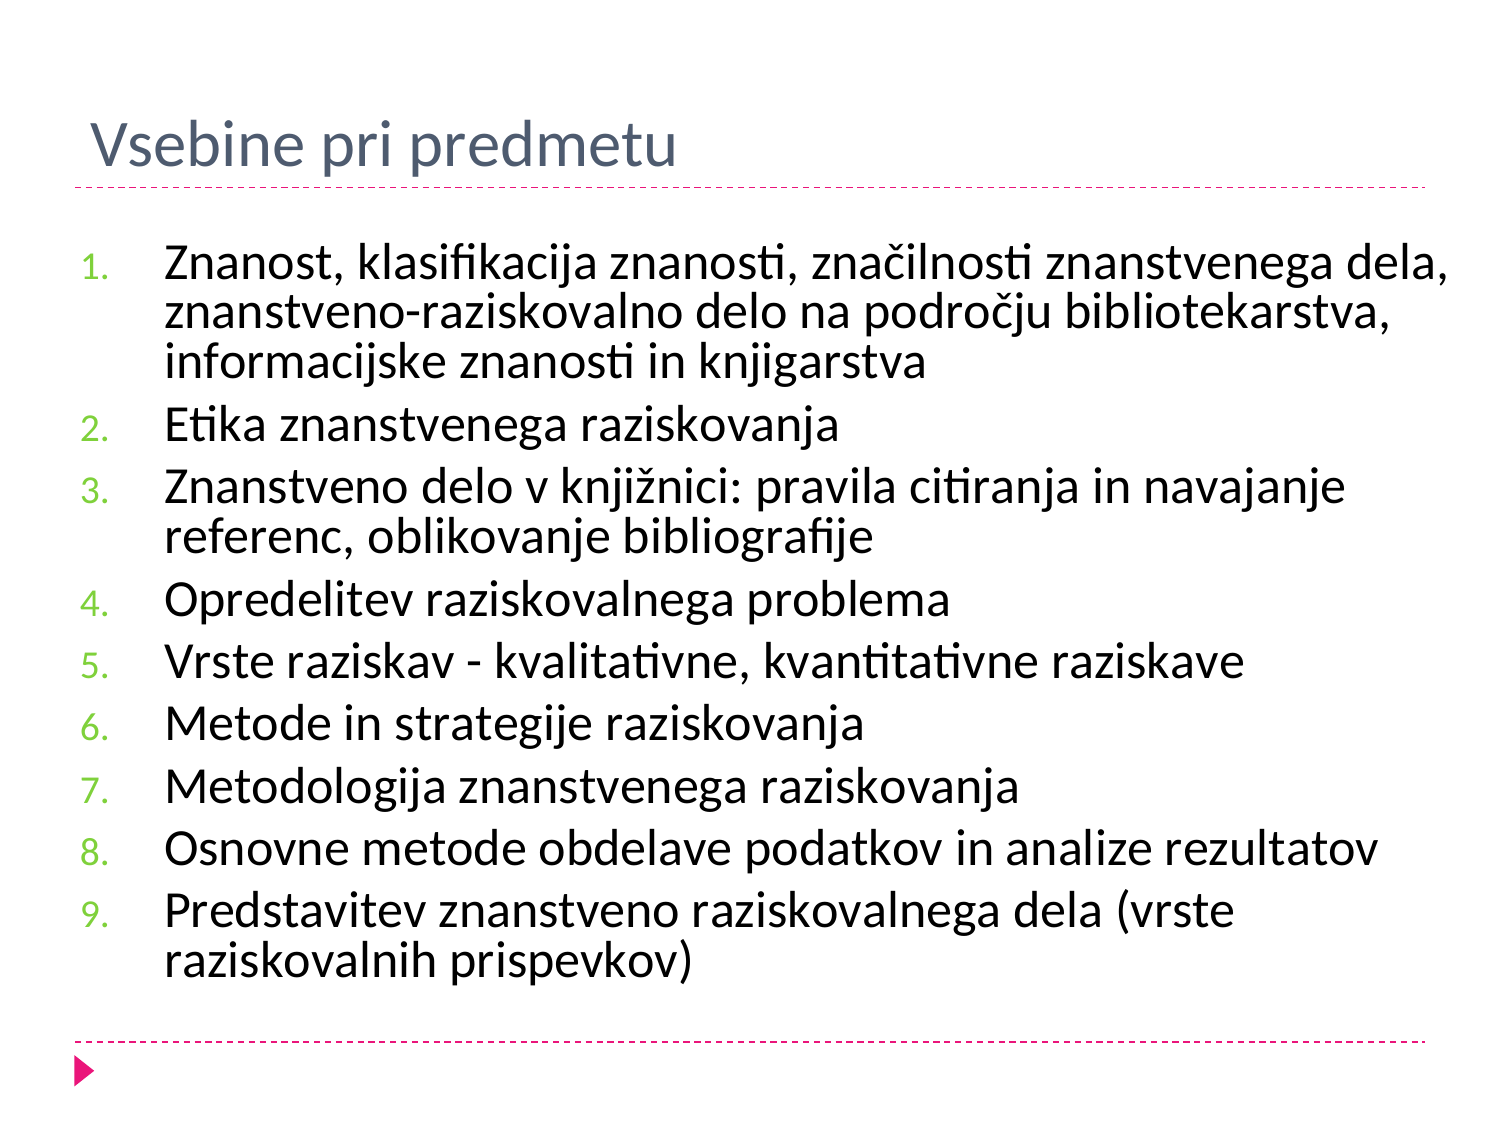

# Vsebine pri predmetu
Znanost, klasifikacija znanosti, značilnosti znanstvenega dela, znanstveno-raziskovalno delo na področju bibliotekarstva, informacijske znanosti in knjigarstva
Etika znanstvenega raziskovanja
Znanstveno delo v knjižnici: pravila citiranja in navajanje referenc, oblikovanje bibliografije
Opredelitev raziskovalnega problema
Vrste raziskav - kvalitativne, kvantitativne raziskave
Metode in strategije raziskovanja
Metodologija znanstvenega raziskovanja
Osnovne metode obdelave podatkov in analize rezultatov
Predstavitev znanstveno raziskovalnega dela (vrste raziskovalnih prispevkov)